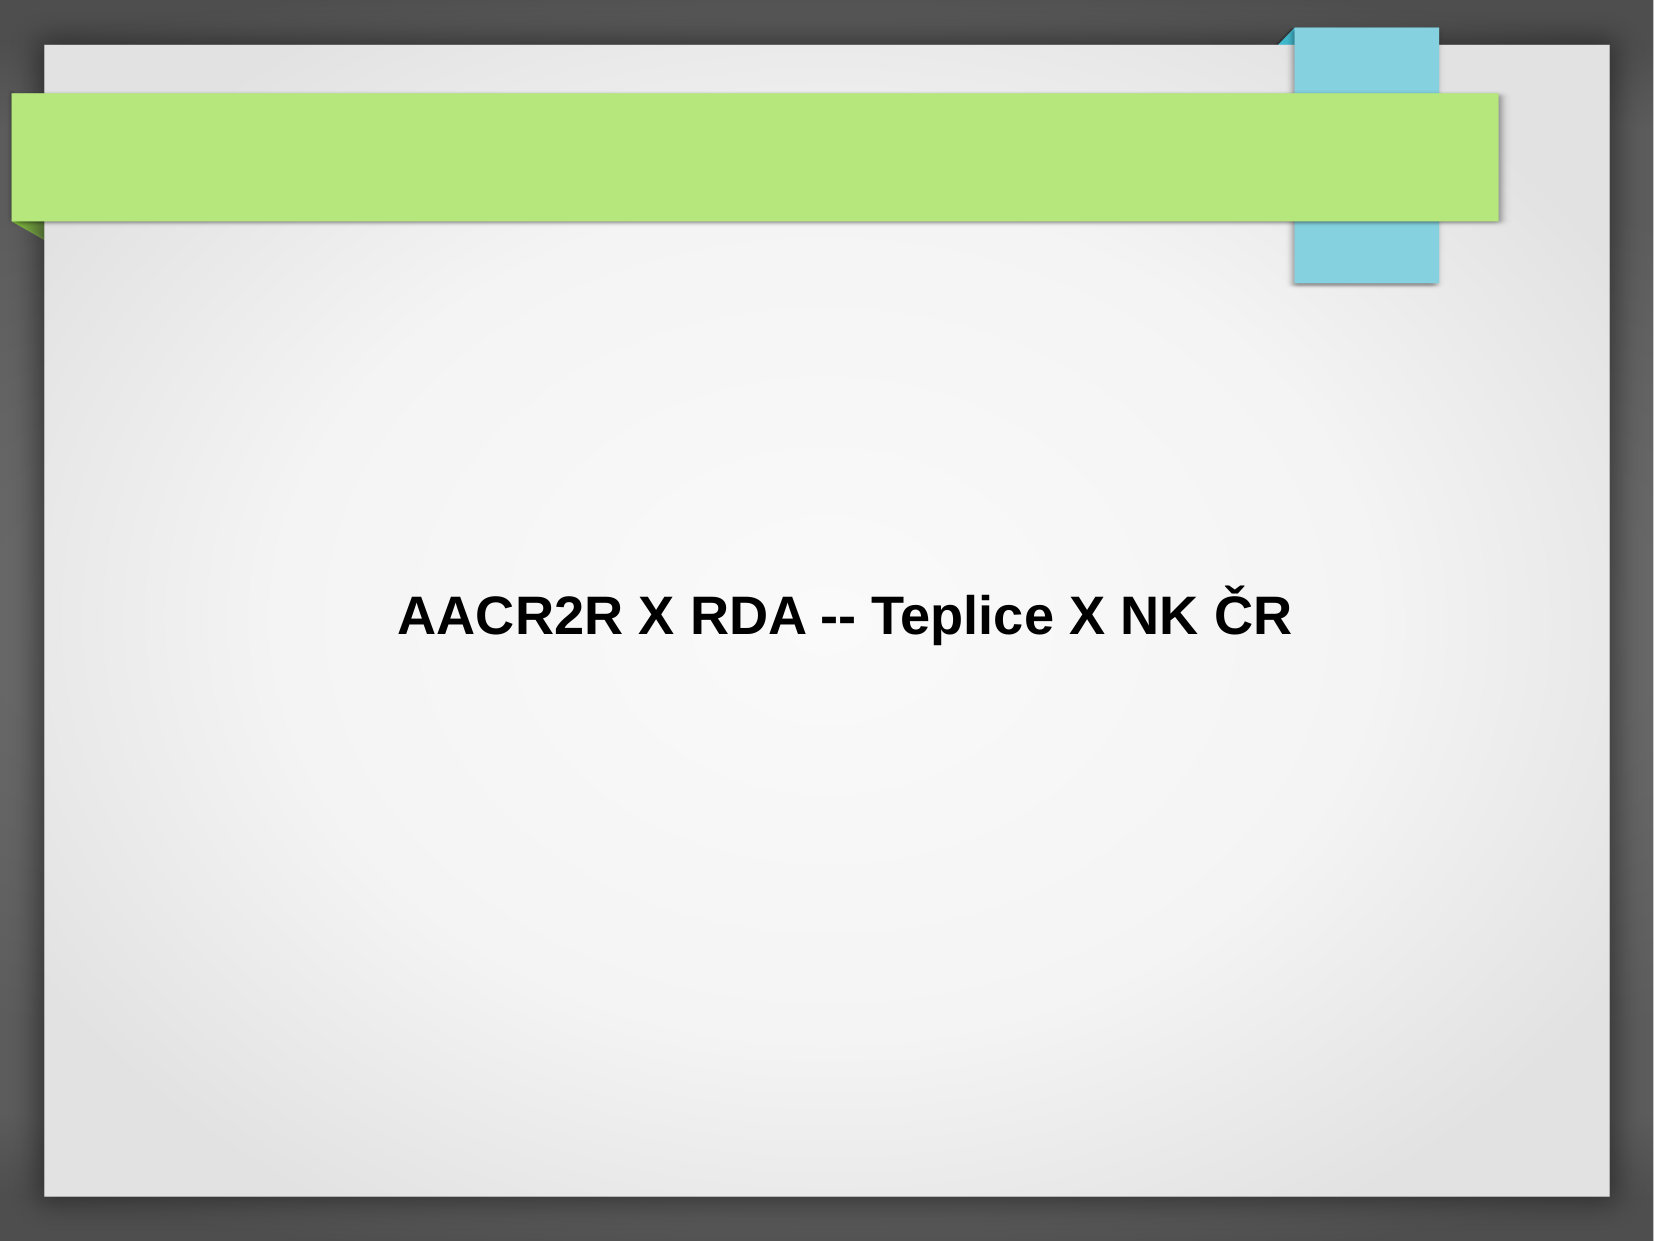

#
AACR2R X RDA -- Teplice X NK ČR